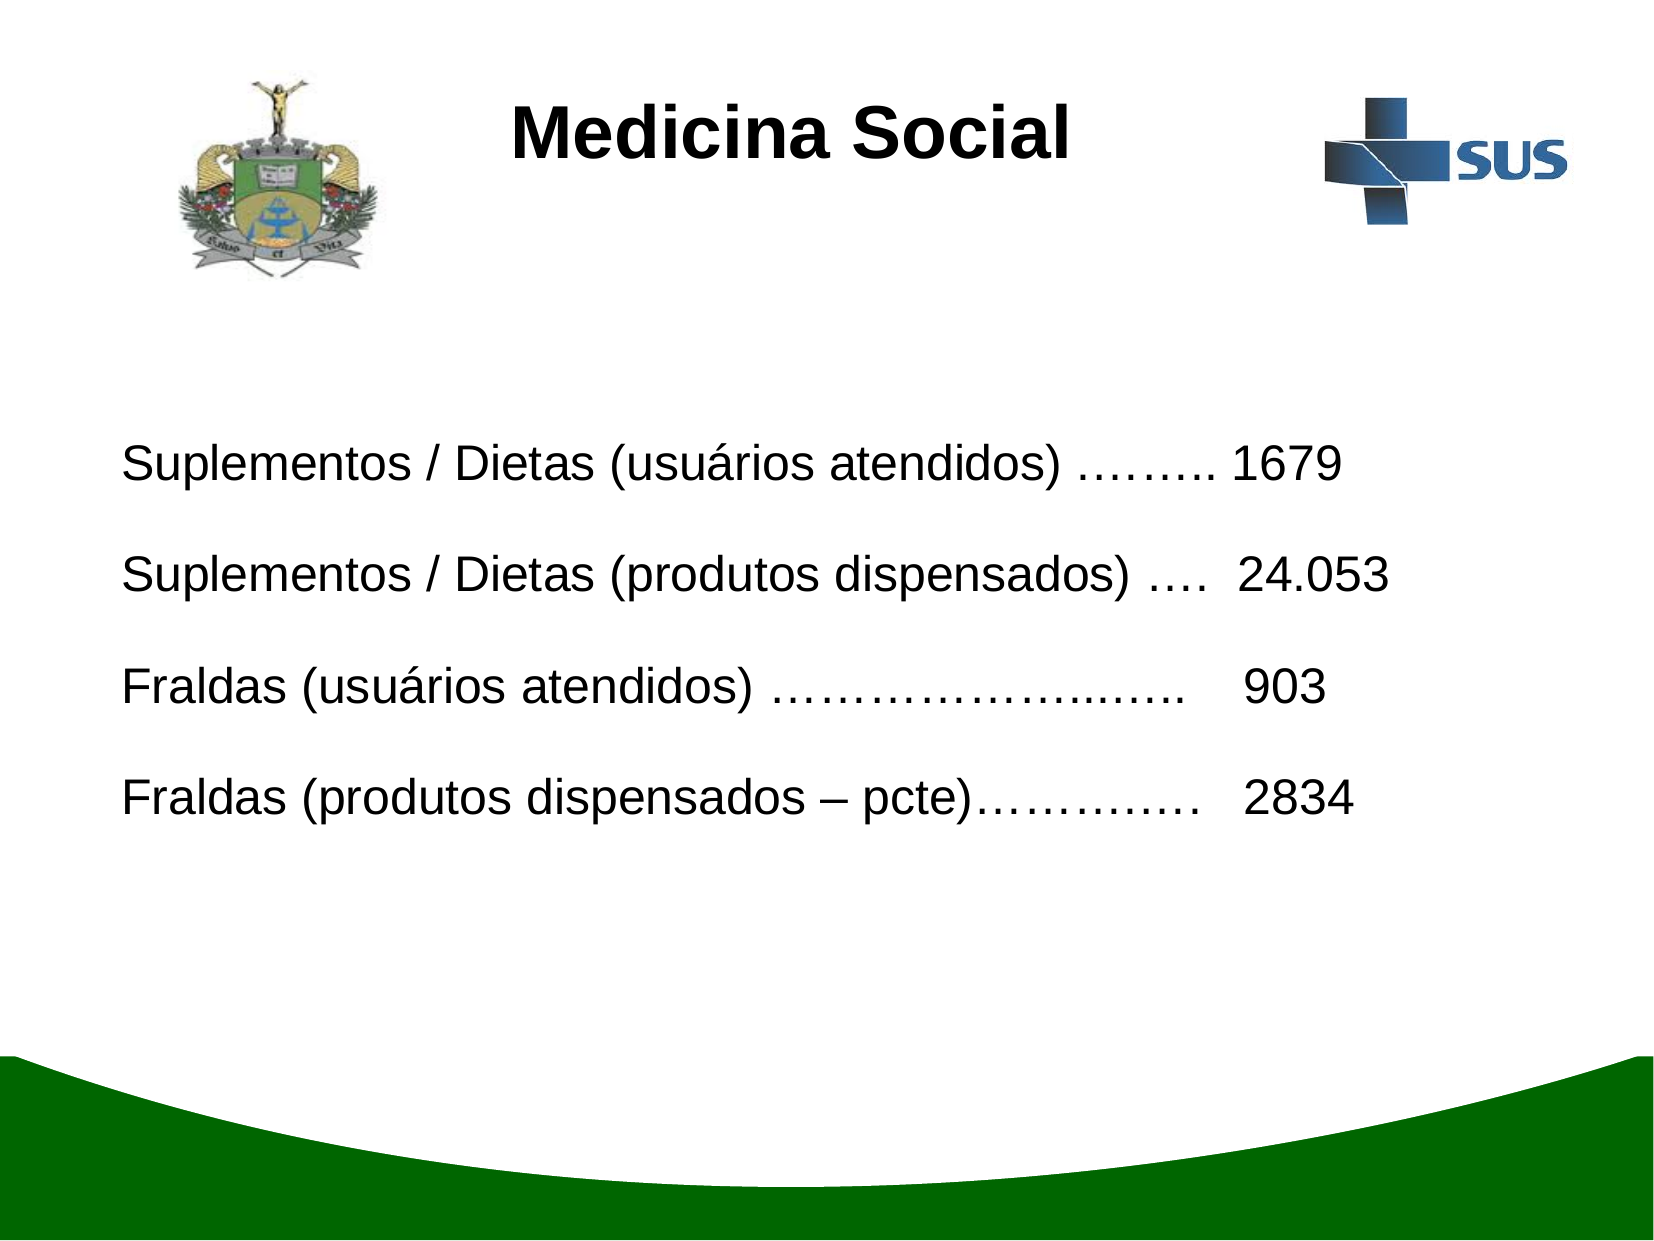

Medicina Social
Suplementos / Dietas (usuários atendidos) .…….. 1679
Suplementos / Dietas (produtos dispensados) …. 24.053
Fraldas (usuários atendidos) ………………...….. 903
Fraldas (produtos dispensados – pcte)……….…. 2834